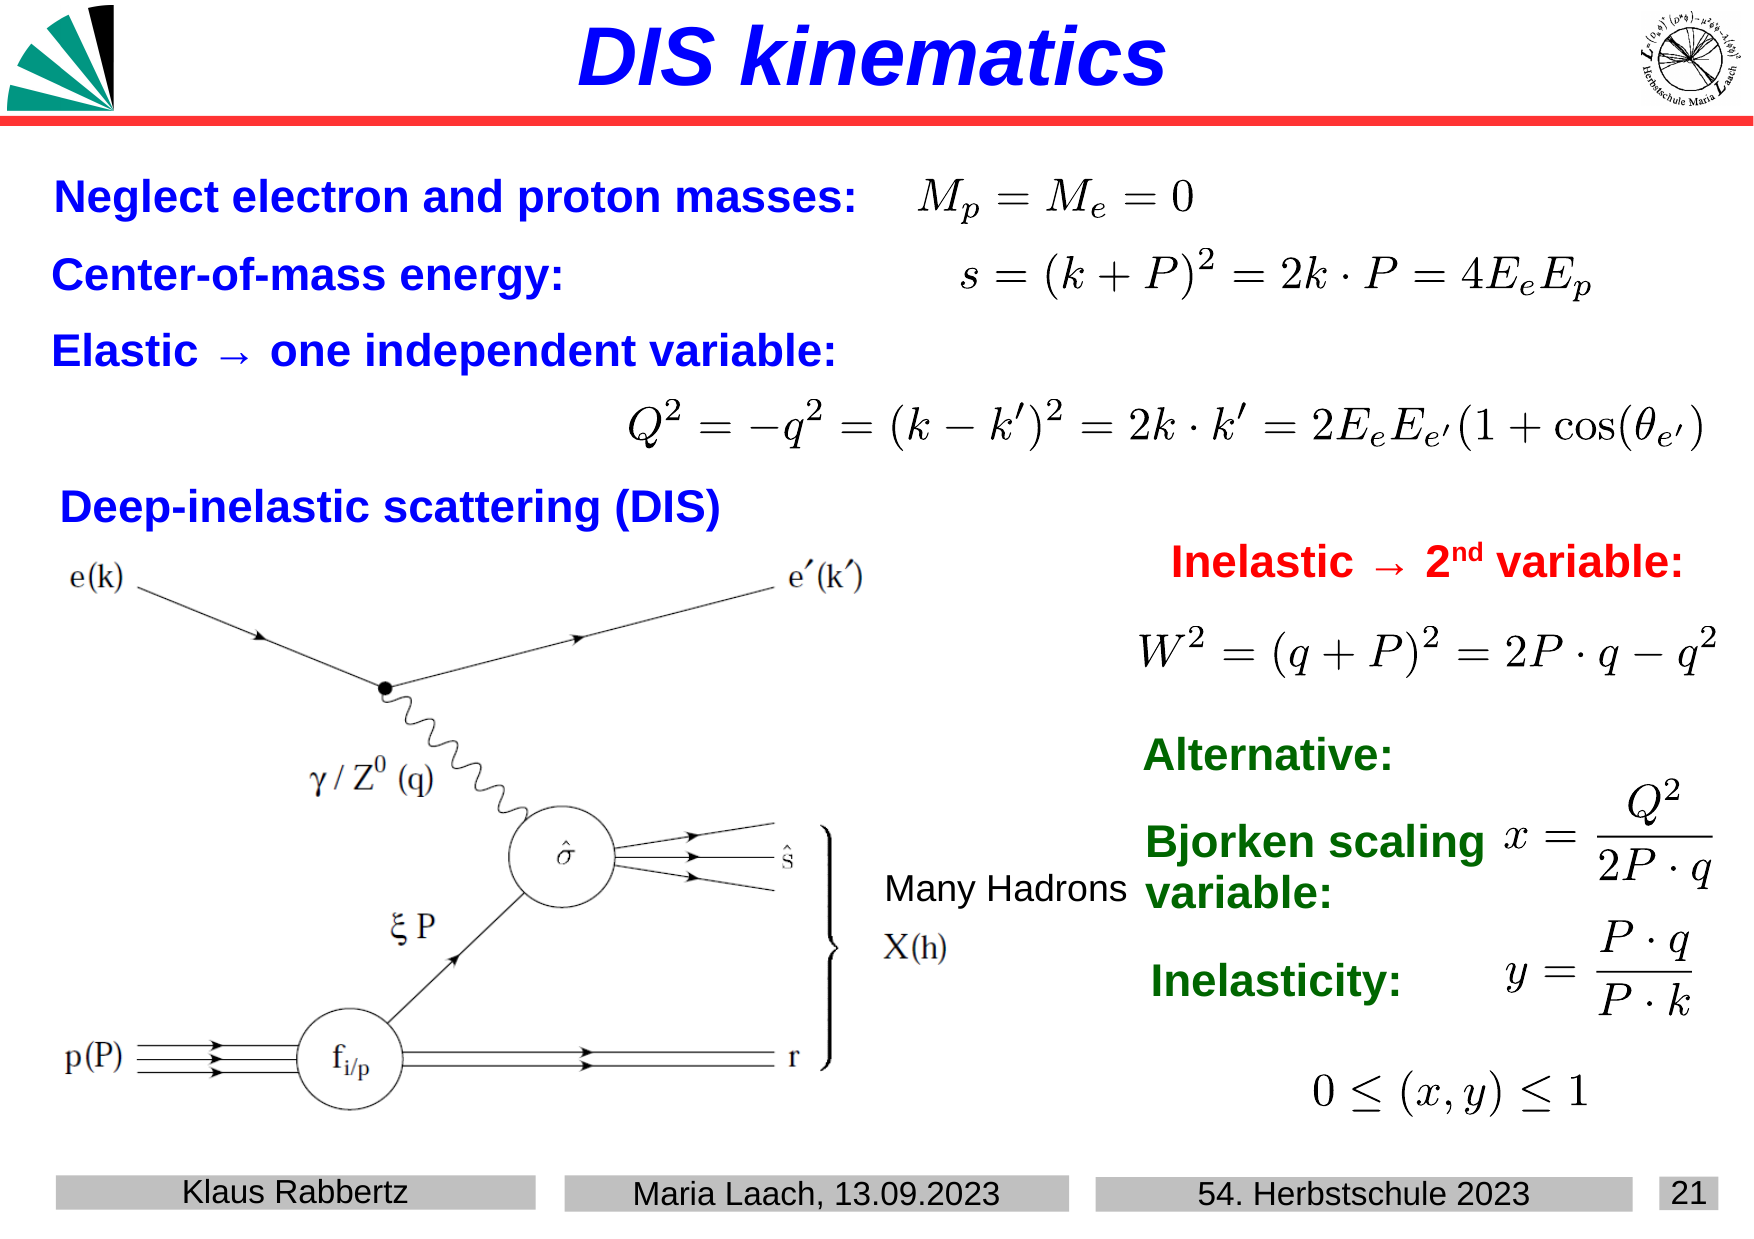

# DIS kinematics
Neglect electron and proton masses:
Center-of-mass energy:
Elastic → one independent variable:
Gestreutes
Elektron
Deep-inelastic scattering (DIS)
Inelastic → 2nd variable:
Alternative:
Bjorken scaling
variable:
Many Hadrons
Inelasticity: